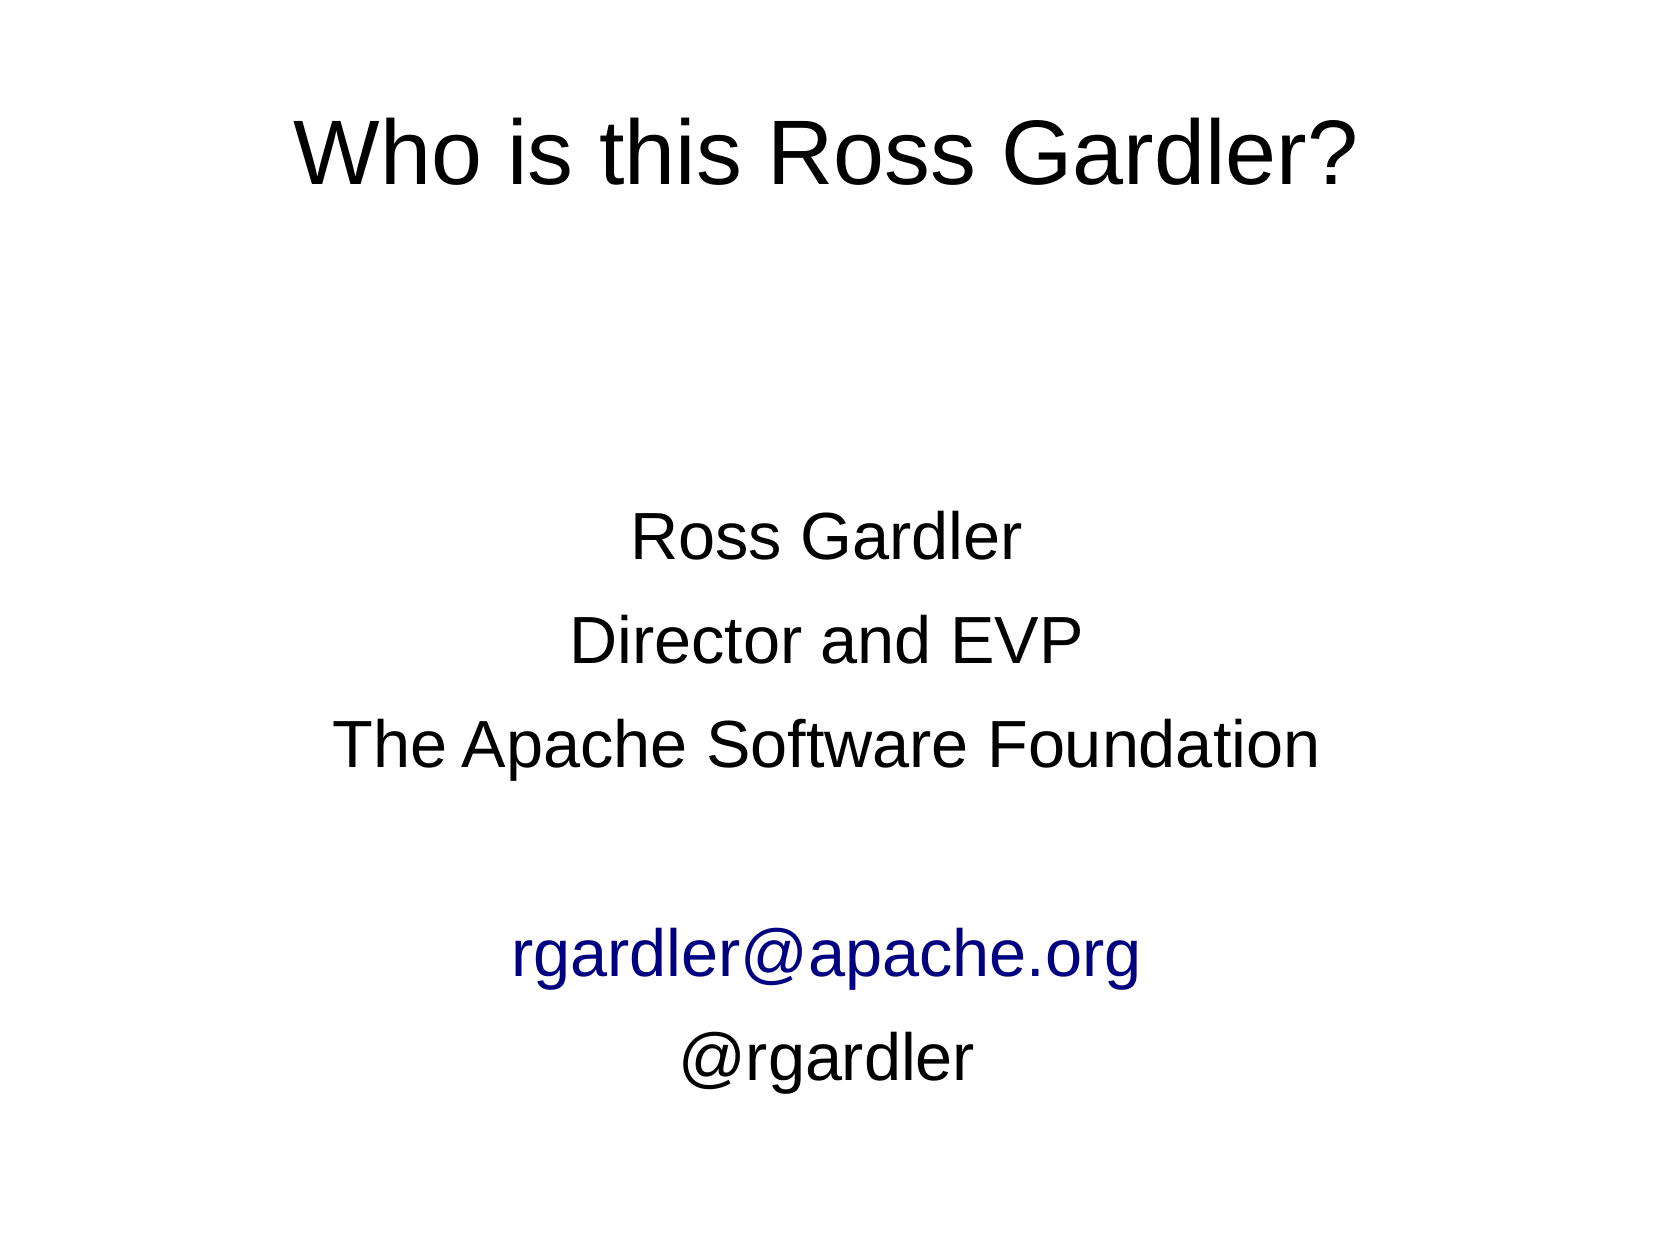

# Who is this Ross Gardler?
Ross Gardler
Director and EVP
The Apache Software Foundation
rgardler@apache.org
@rgardler